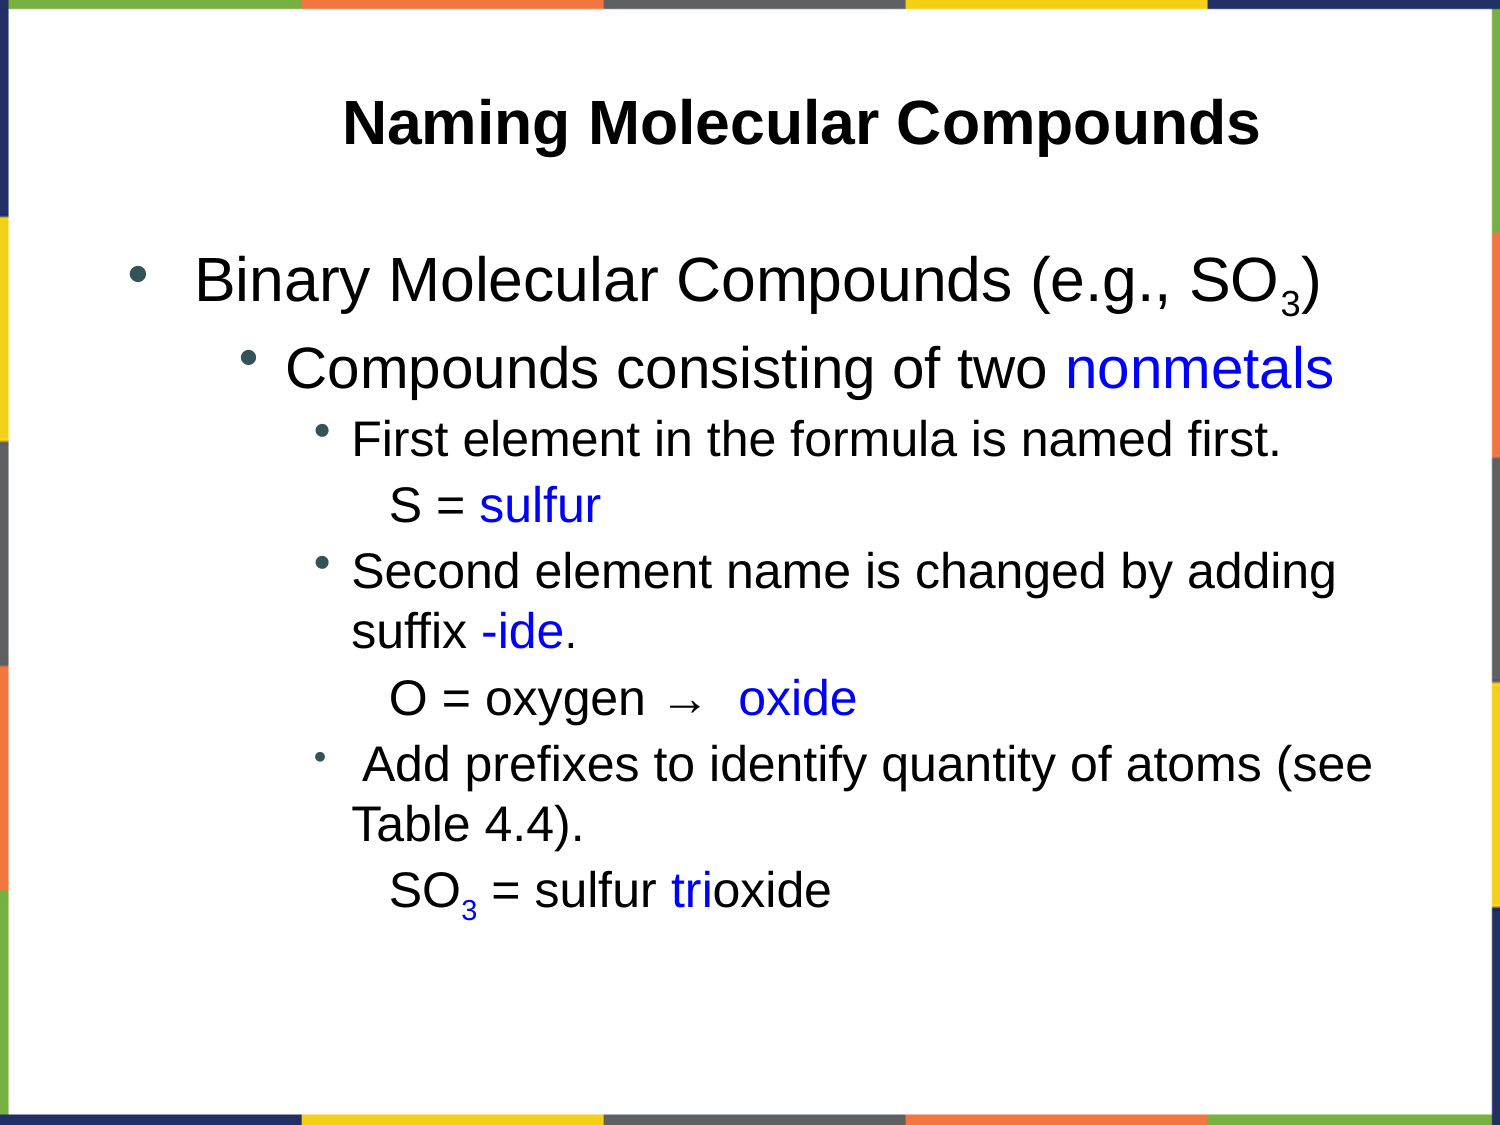

# Naming Molecular Compounds
Binary Molecular Compounds (e.g., SO3)
Compounds consisting of two nonmetals
First element in the formula is named first.
	S = sulfur
Second element name is changed by adding suffix -ide.
	O = oxygen → oxide
 Add prefixes to identify quantity of atoms (see Table 4.4).
	SO3 = sulfur trioxide